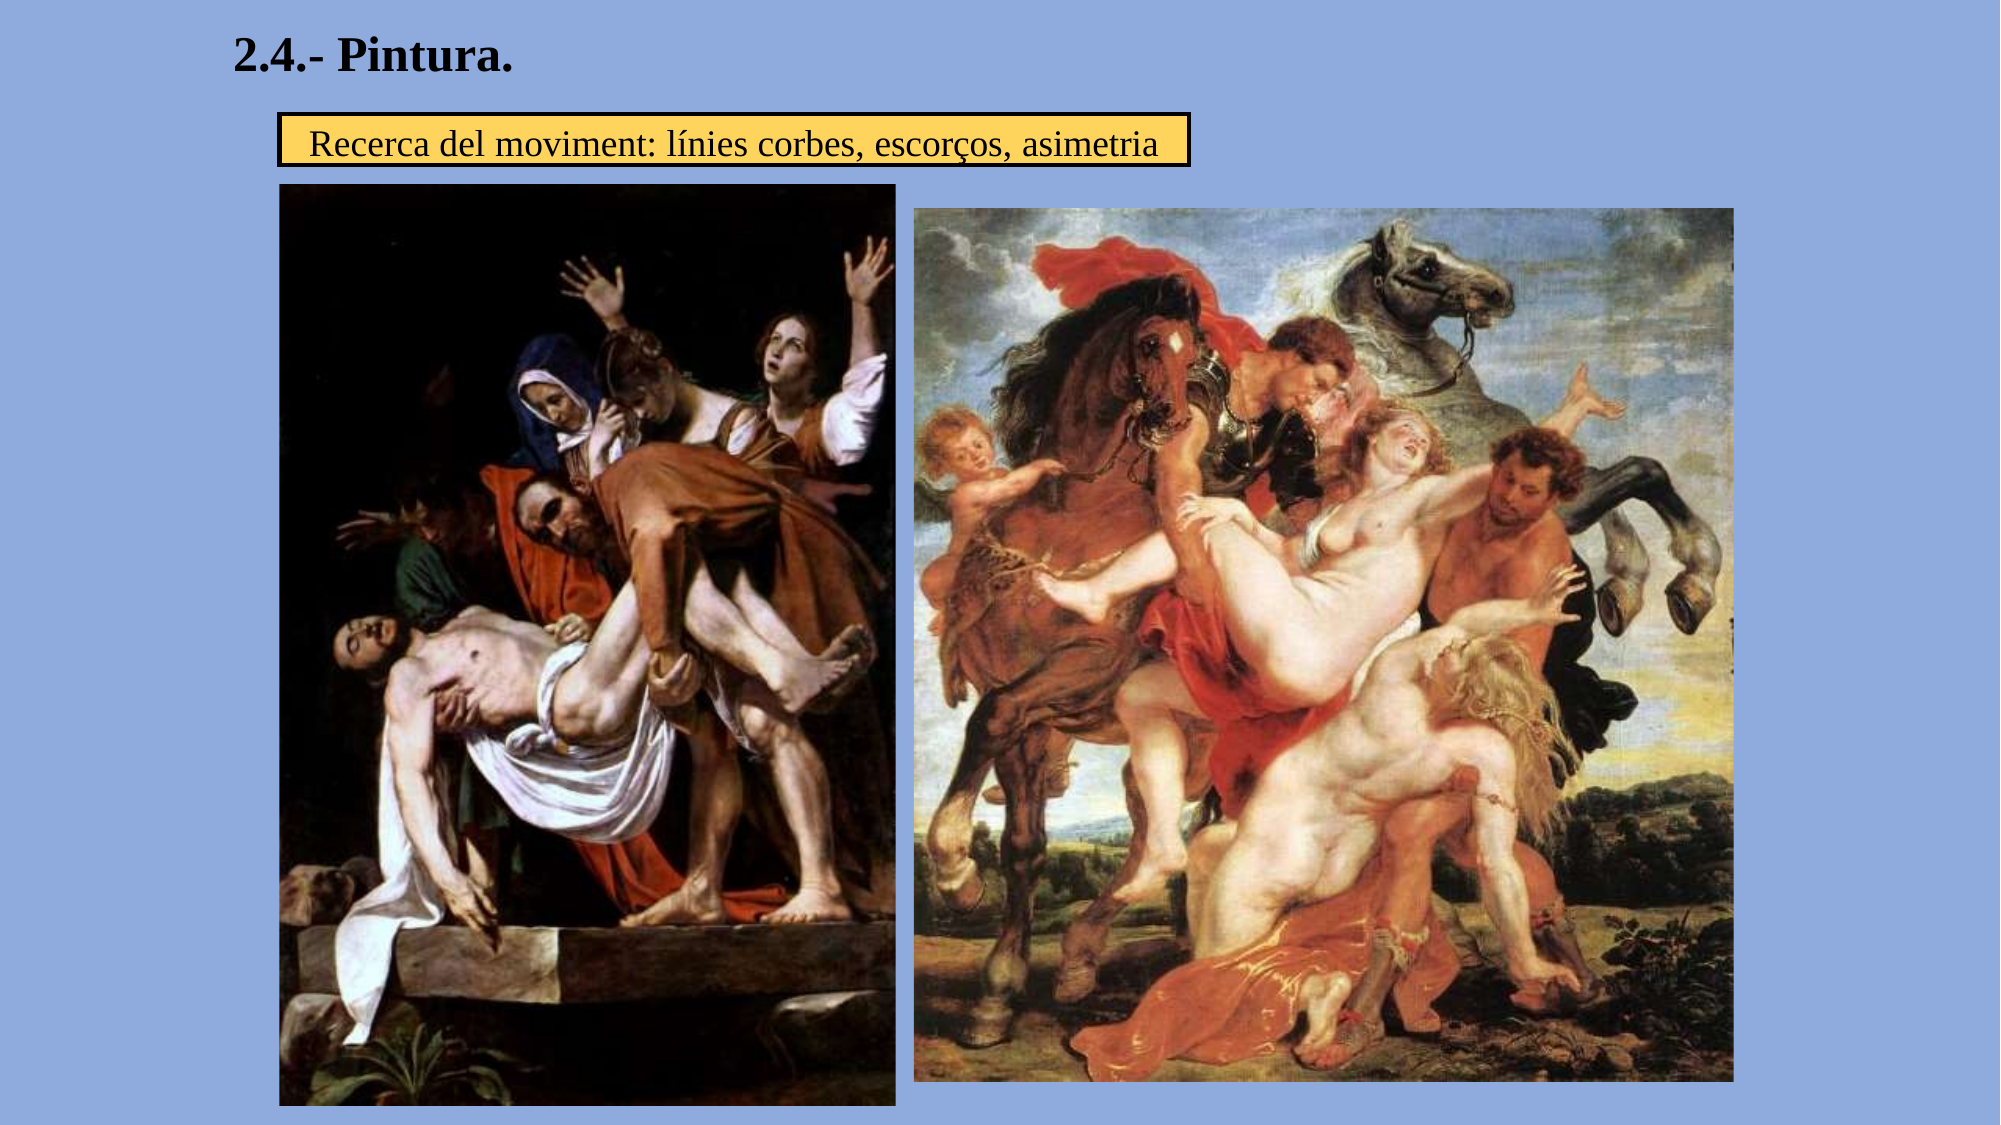

# 2.4.- Pintura.
Recerca del moviment: línies corbes, escorços, asimetria